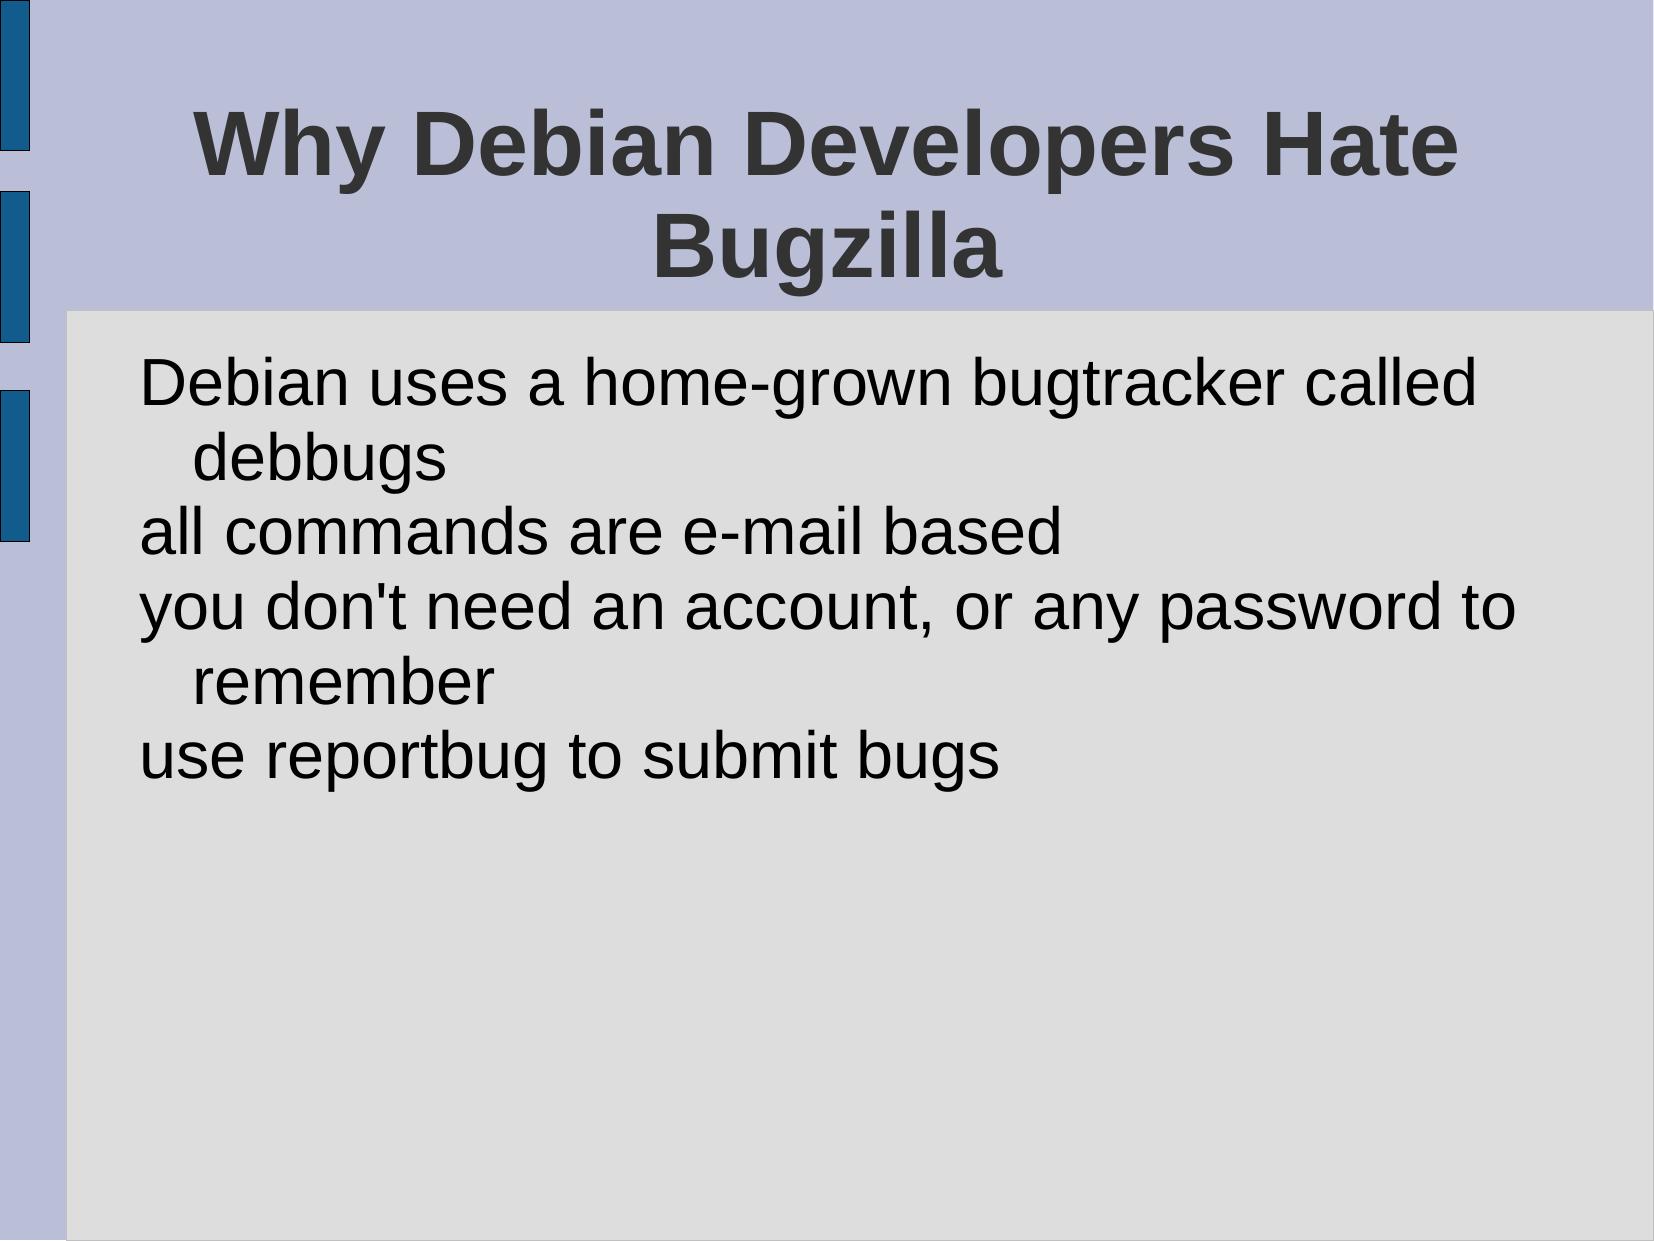

# Why Debian Developers Hate Bugzilla
Debian uses a home-grown bugtracker called debbugs
all commands are e-mail based
you don't need an account, or any password to remember
use reportbug to submit bugs